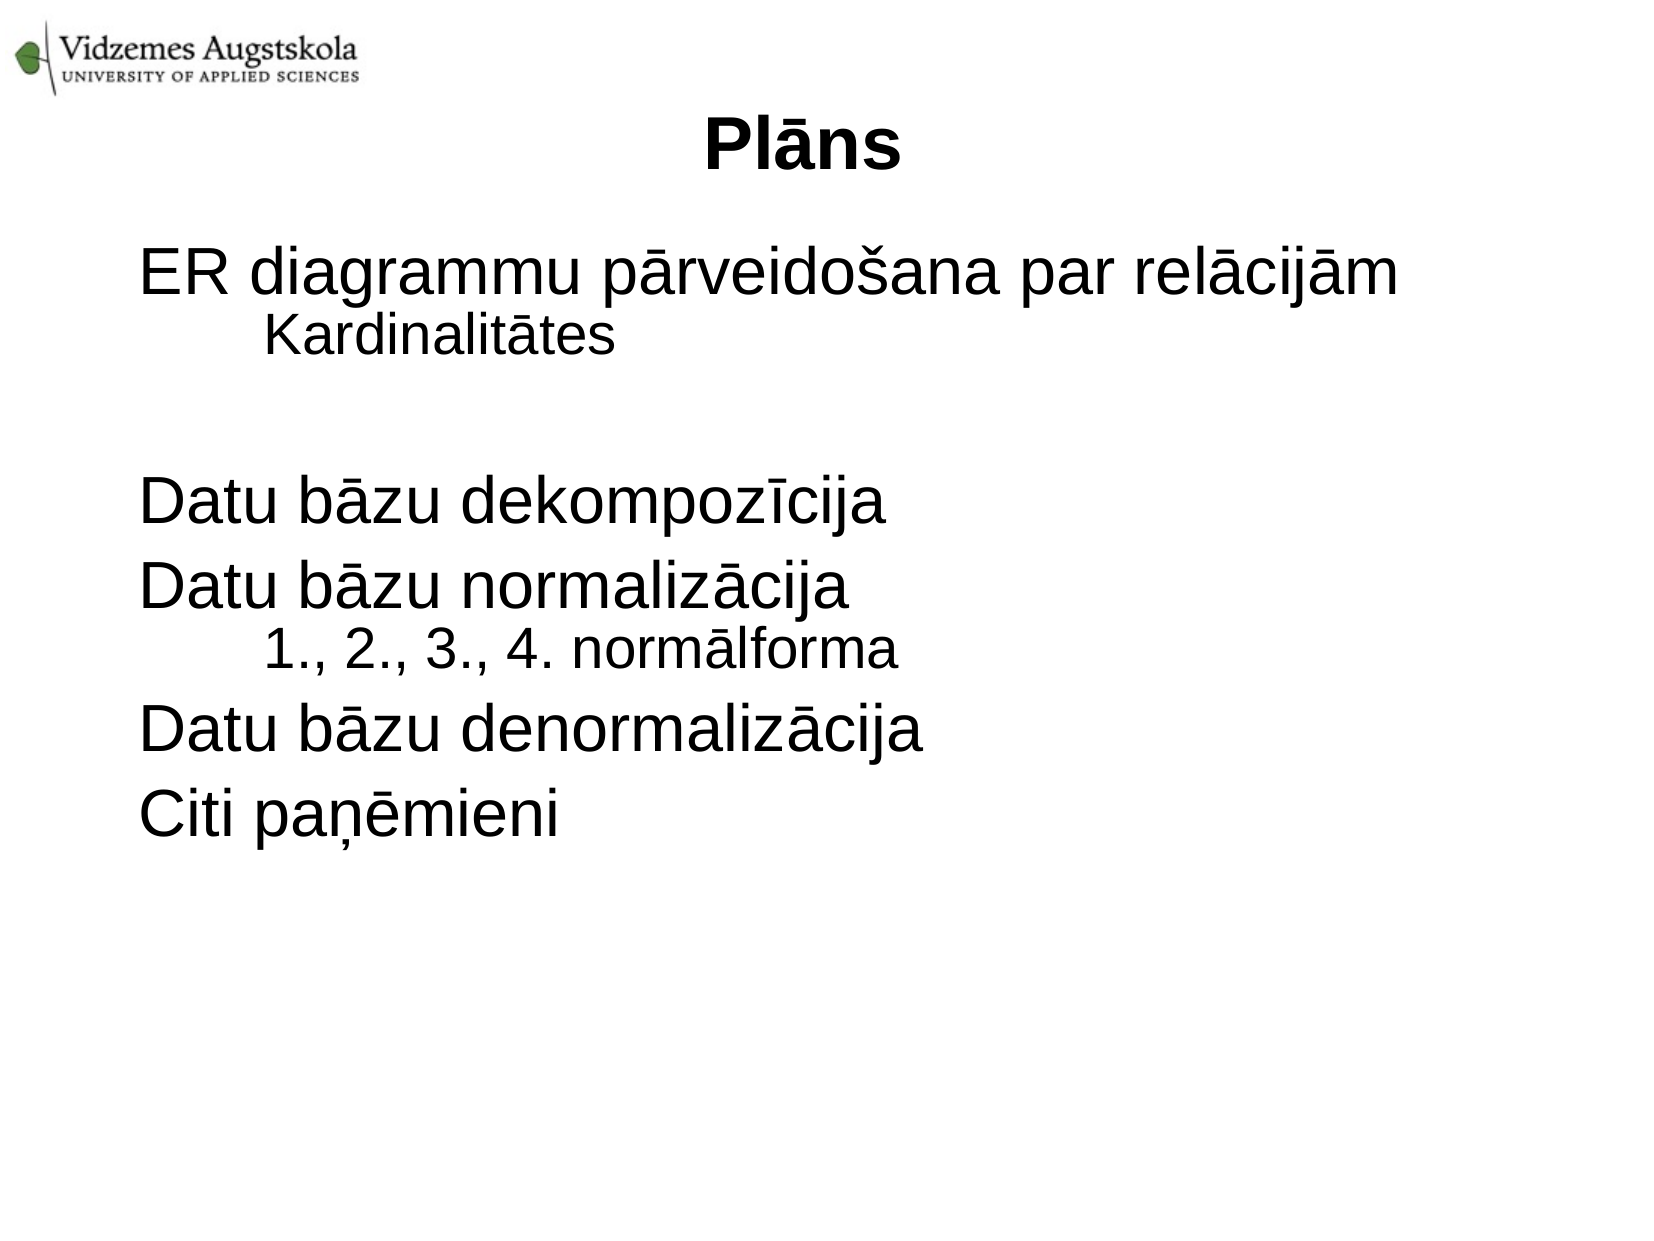

# Plāns
ER diagrammu pārveidošana par relācijām
Kardinalitātes
Datu bāzu dekompozīcija
Datu bāzu normalizācija
1., 2., 3., 4. normālforma
Datu bāzu denormalizācija
Citi paņēmieni